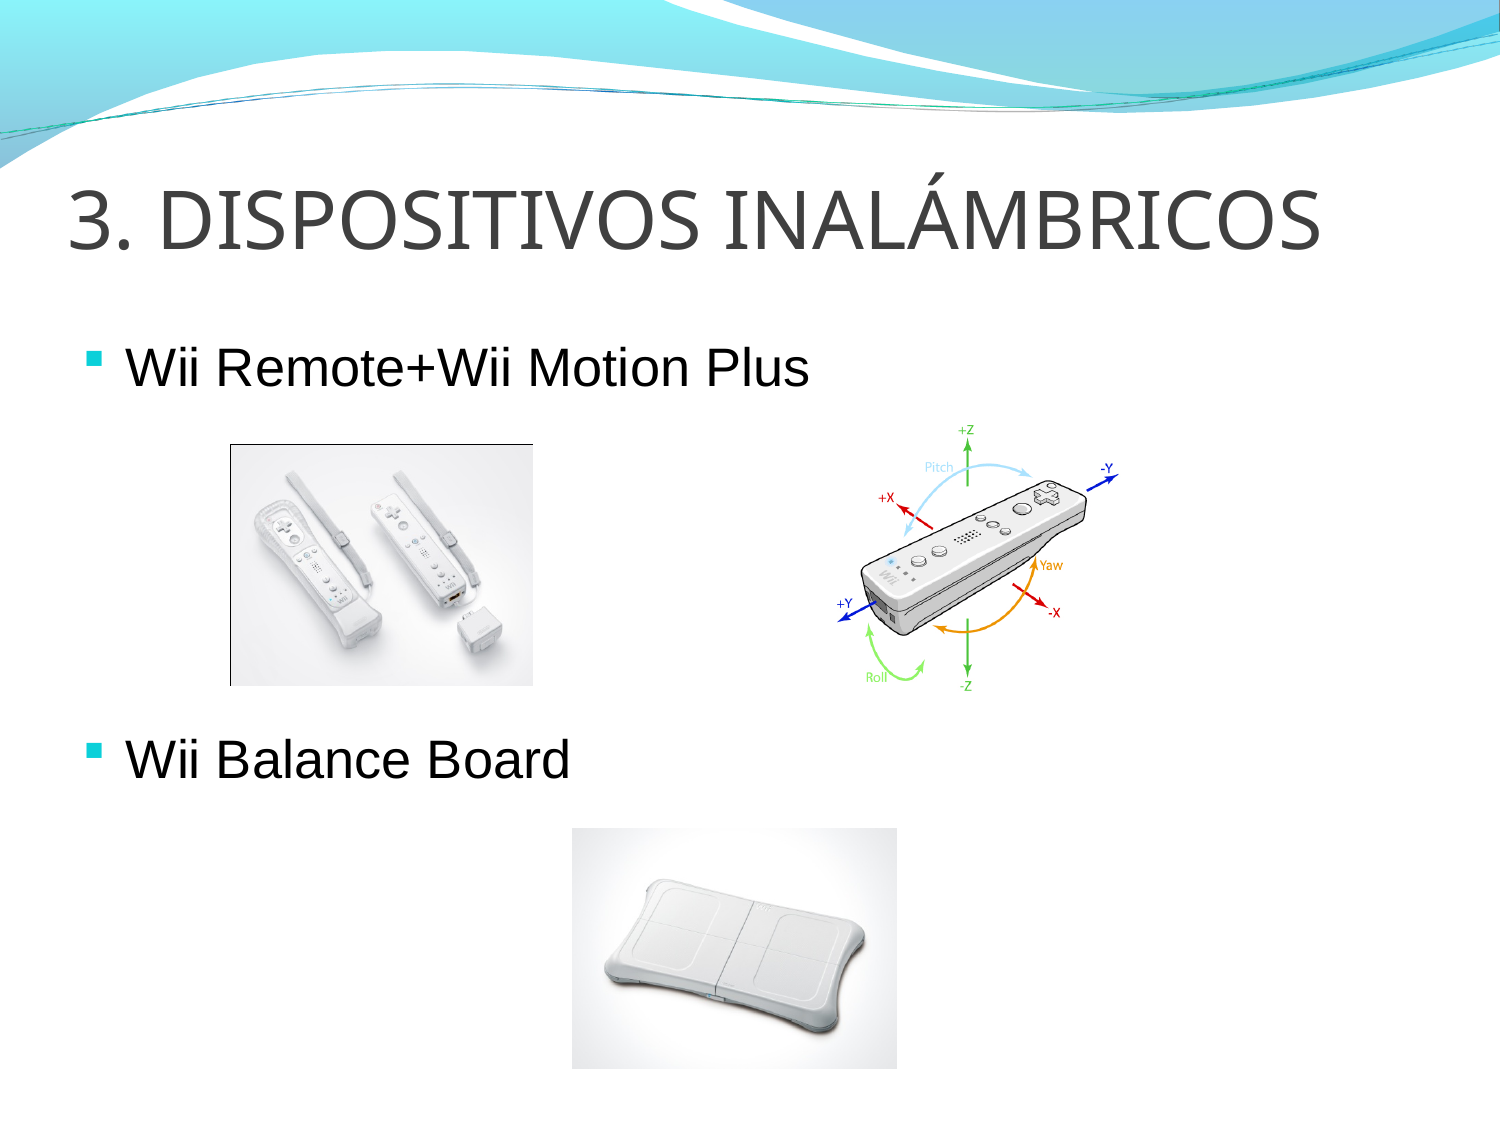

3. DISPOSITIVOS INALÁMBRICOS
Wii Remote+Wii Motion Plus
Wii Balance Board